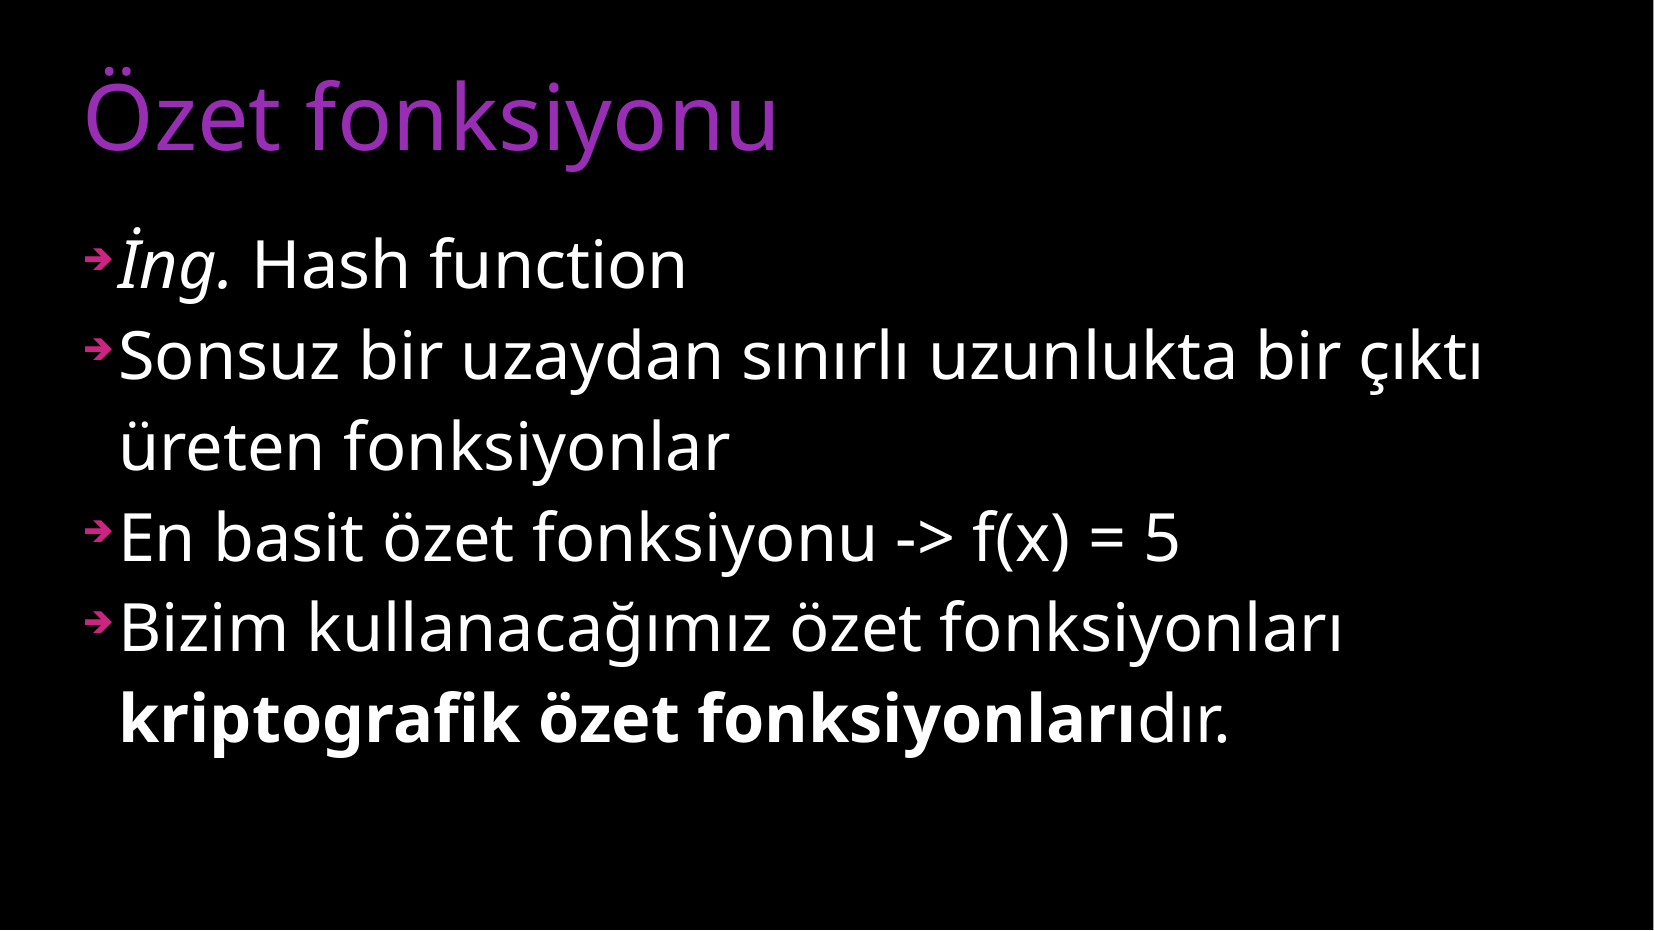

# Özet fonksiyonu
İng. Hash function
Sonsuz bir uzaydan sınırlı uzunlukta bir çıktı üreten fonksiyonlar
En basit özet fonksiyonu -> f(x) = 5
Bizim kullanacağımız özet fonksiyonları kriptografik özet fonksiyonlarıdır.